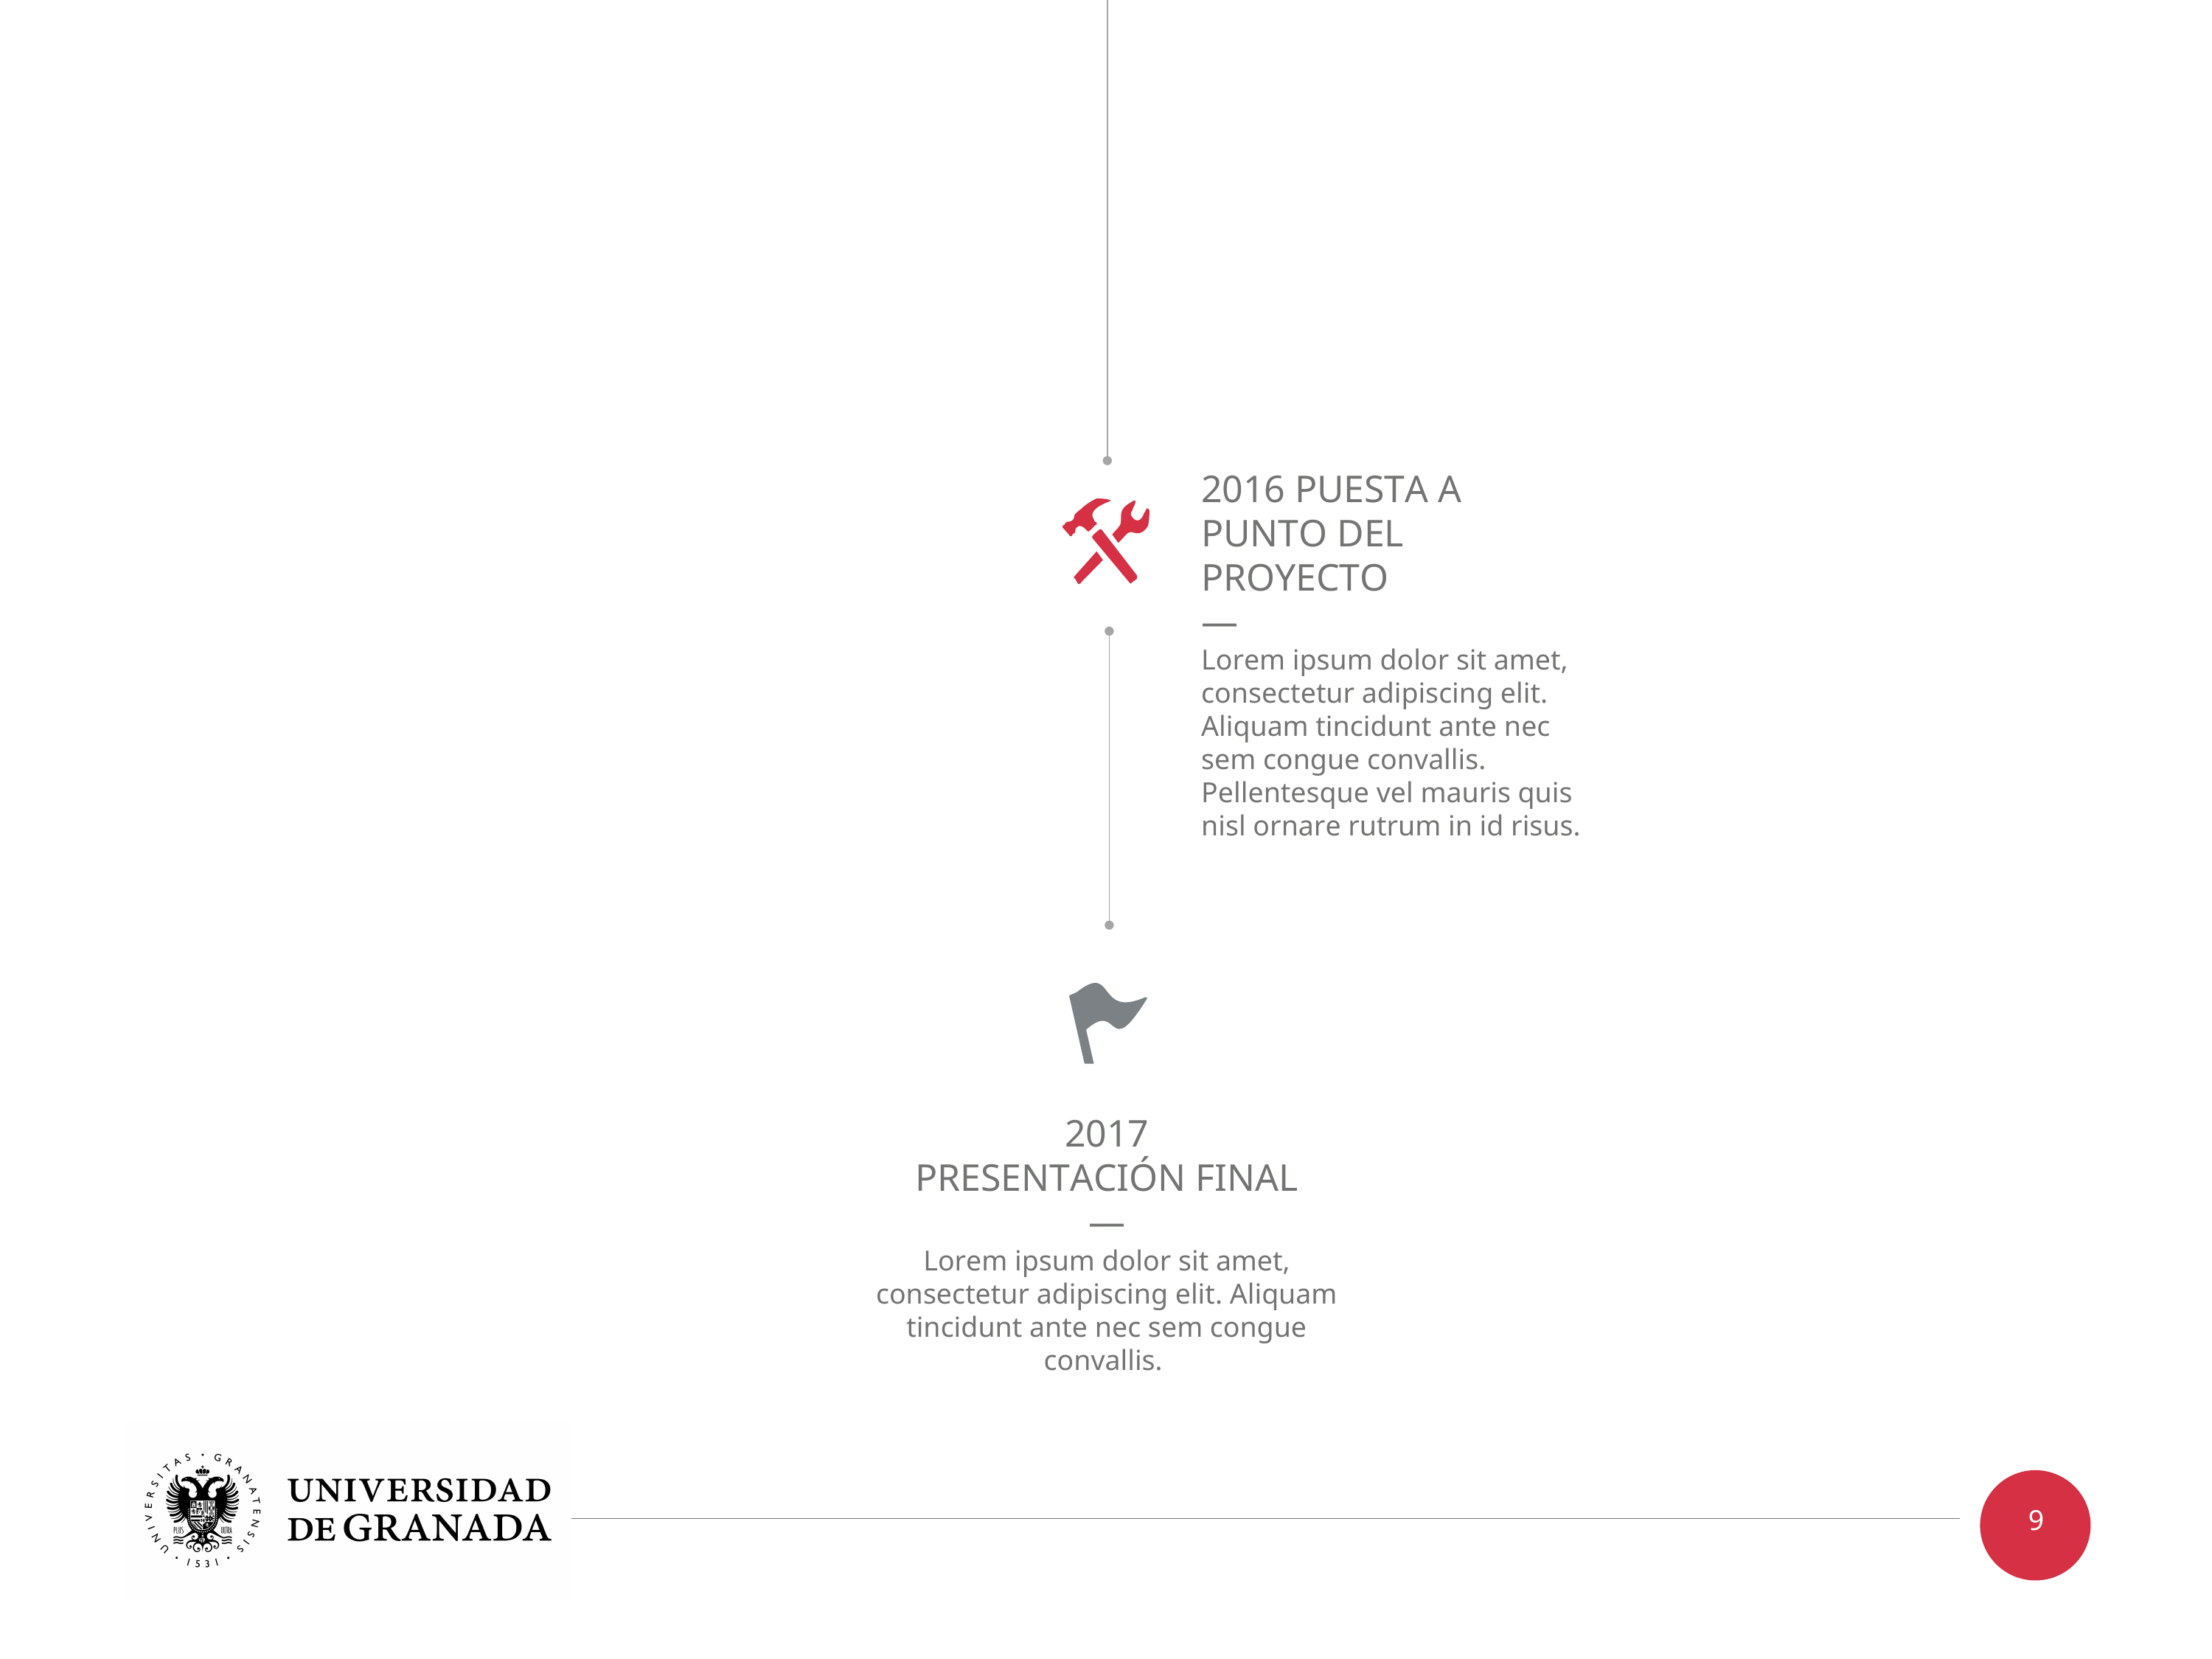

2016 PUESTA A
PUNTO DEL PROYECTO
—
Lorem ipsum dolor sit amet, consectetur adipiscing elit. Aliquam tincidunt ante nec sem congue convallis. Pellentesque vel mauris quis nisl ornare rutrum in id risus.
2017
PRESENTACIÓN FINAL
—
Lorem ipsum dolor sit amet, consectetur adipiscing elit. Aliquam tincidunt ante nec sem congue convallis.